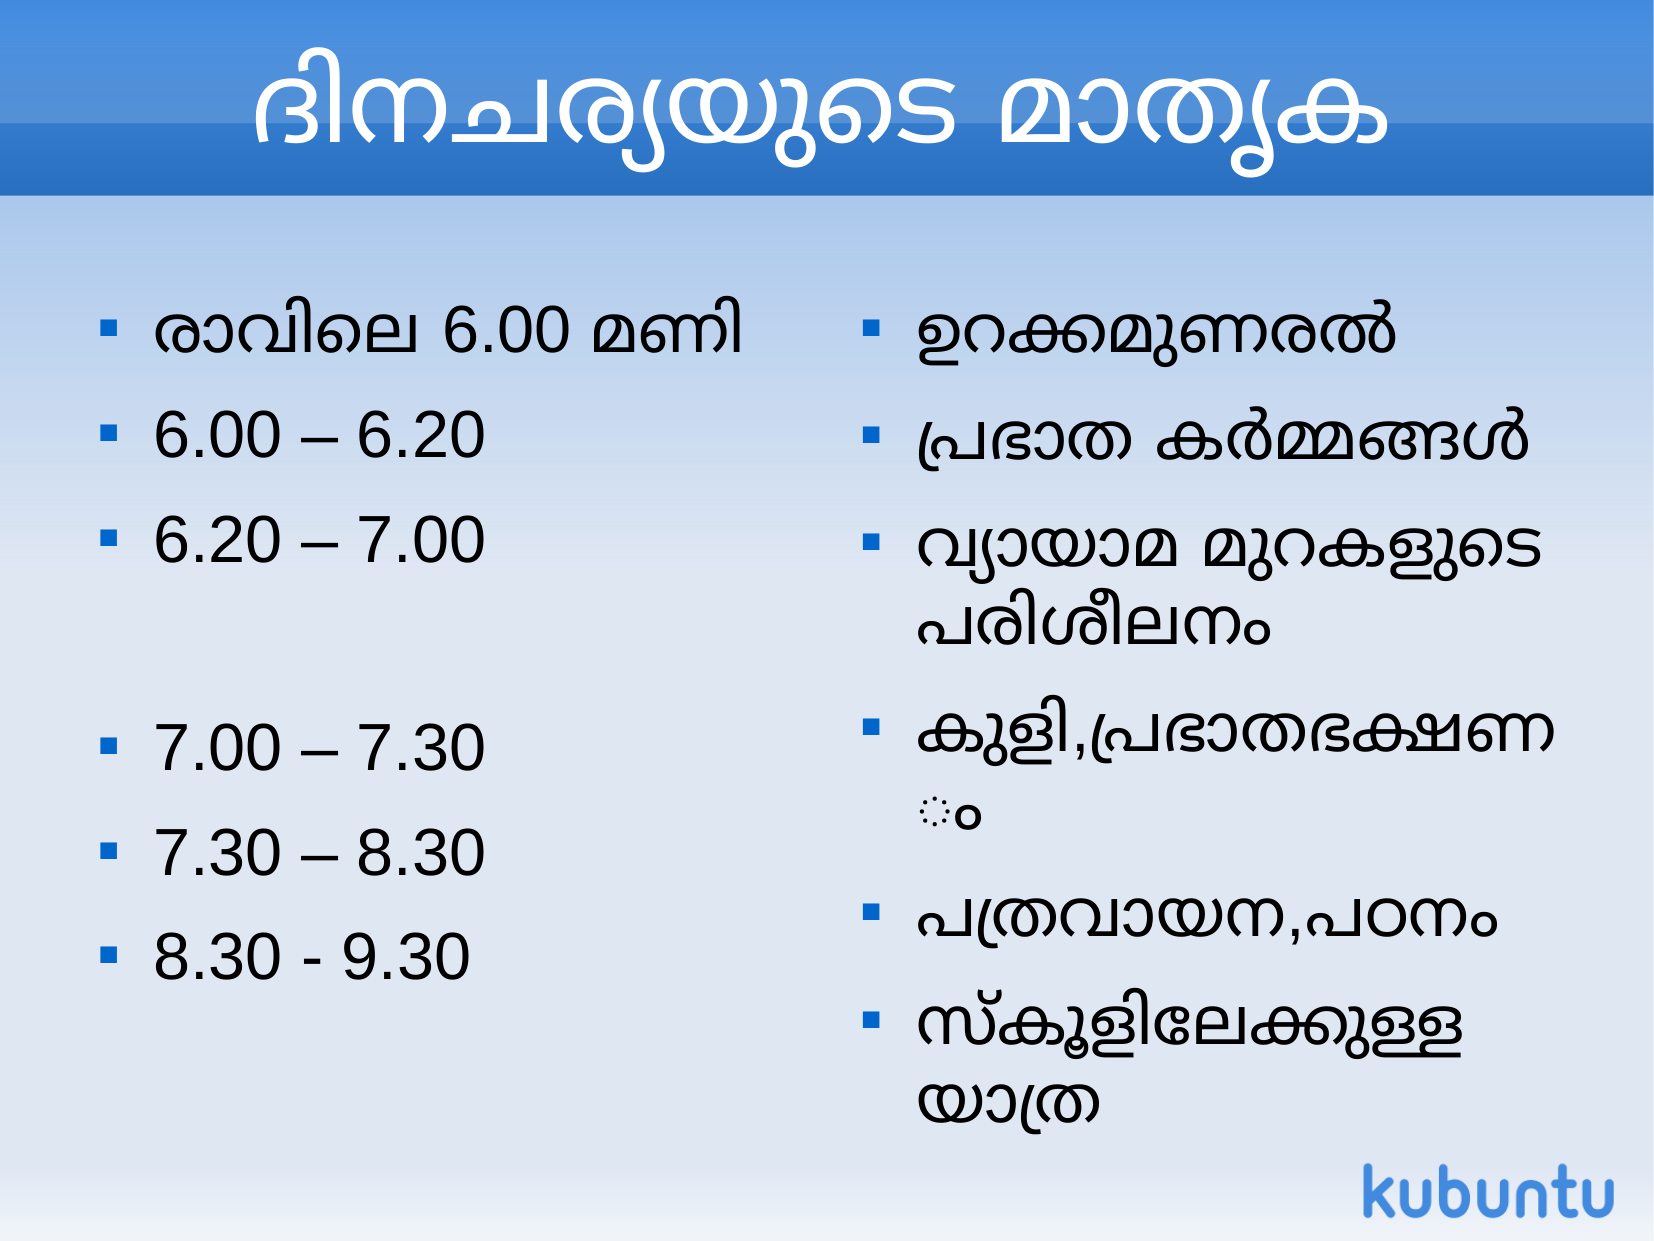

# ദിനചര്യയുടെ മാതൃക
രാവിലെ 6.00 മണി
6.00 – 6.20
6.20 – 7.00
7.00 – 7.30
7.30 – 8.30
8.30 - 9.30
ഉറക്കമുണരല്‍
പ്രഭാത കര്‍മ്മങ്ങള്‍
വ്യായാമ മുറകളുടെ പരിശീലനം
കുളി,പ്രഭാതഭക്ഷണം
പത്രവായന,പഠനം
സ്കൂളിലേക്കുള്ള യാത്ര